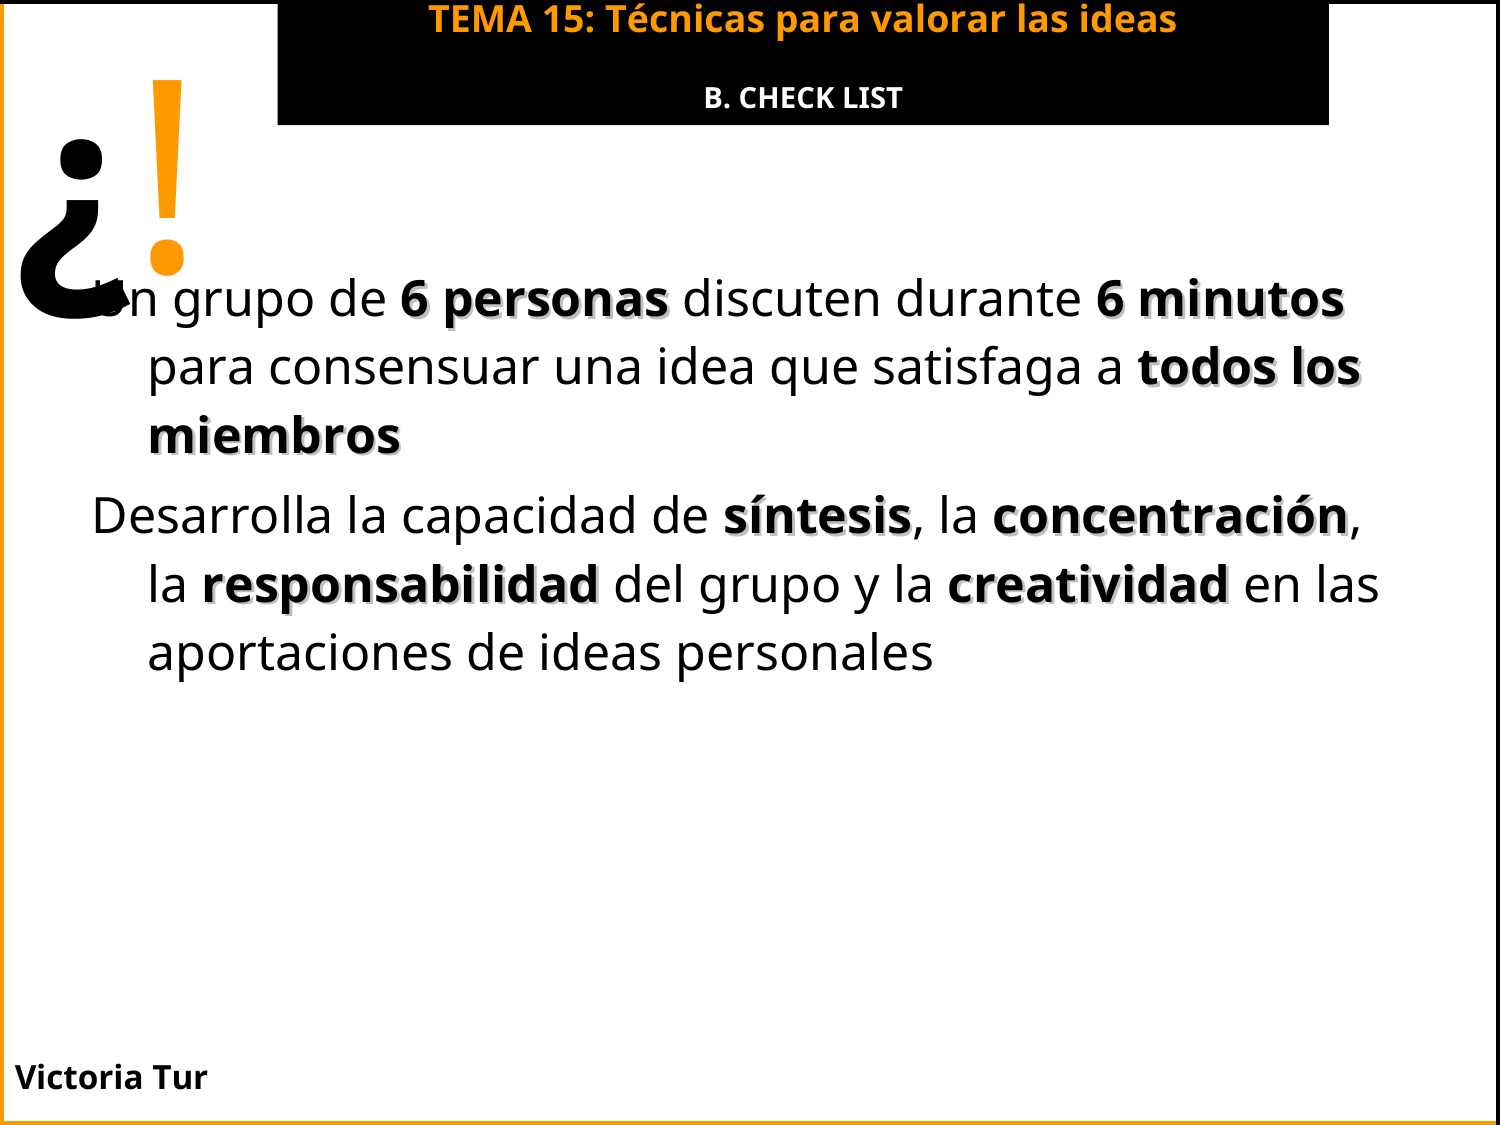

# Un grupo de 6 personas discuten durante 6 minutos para consensuar una idea que satisfaga a todos los miembros
Desarrolla la capacidad de síntesis, la concentración, la responsabilidad del grupo y la creatividad en las aportaciones de ideas personales